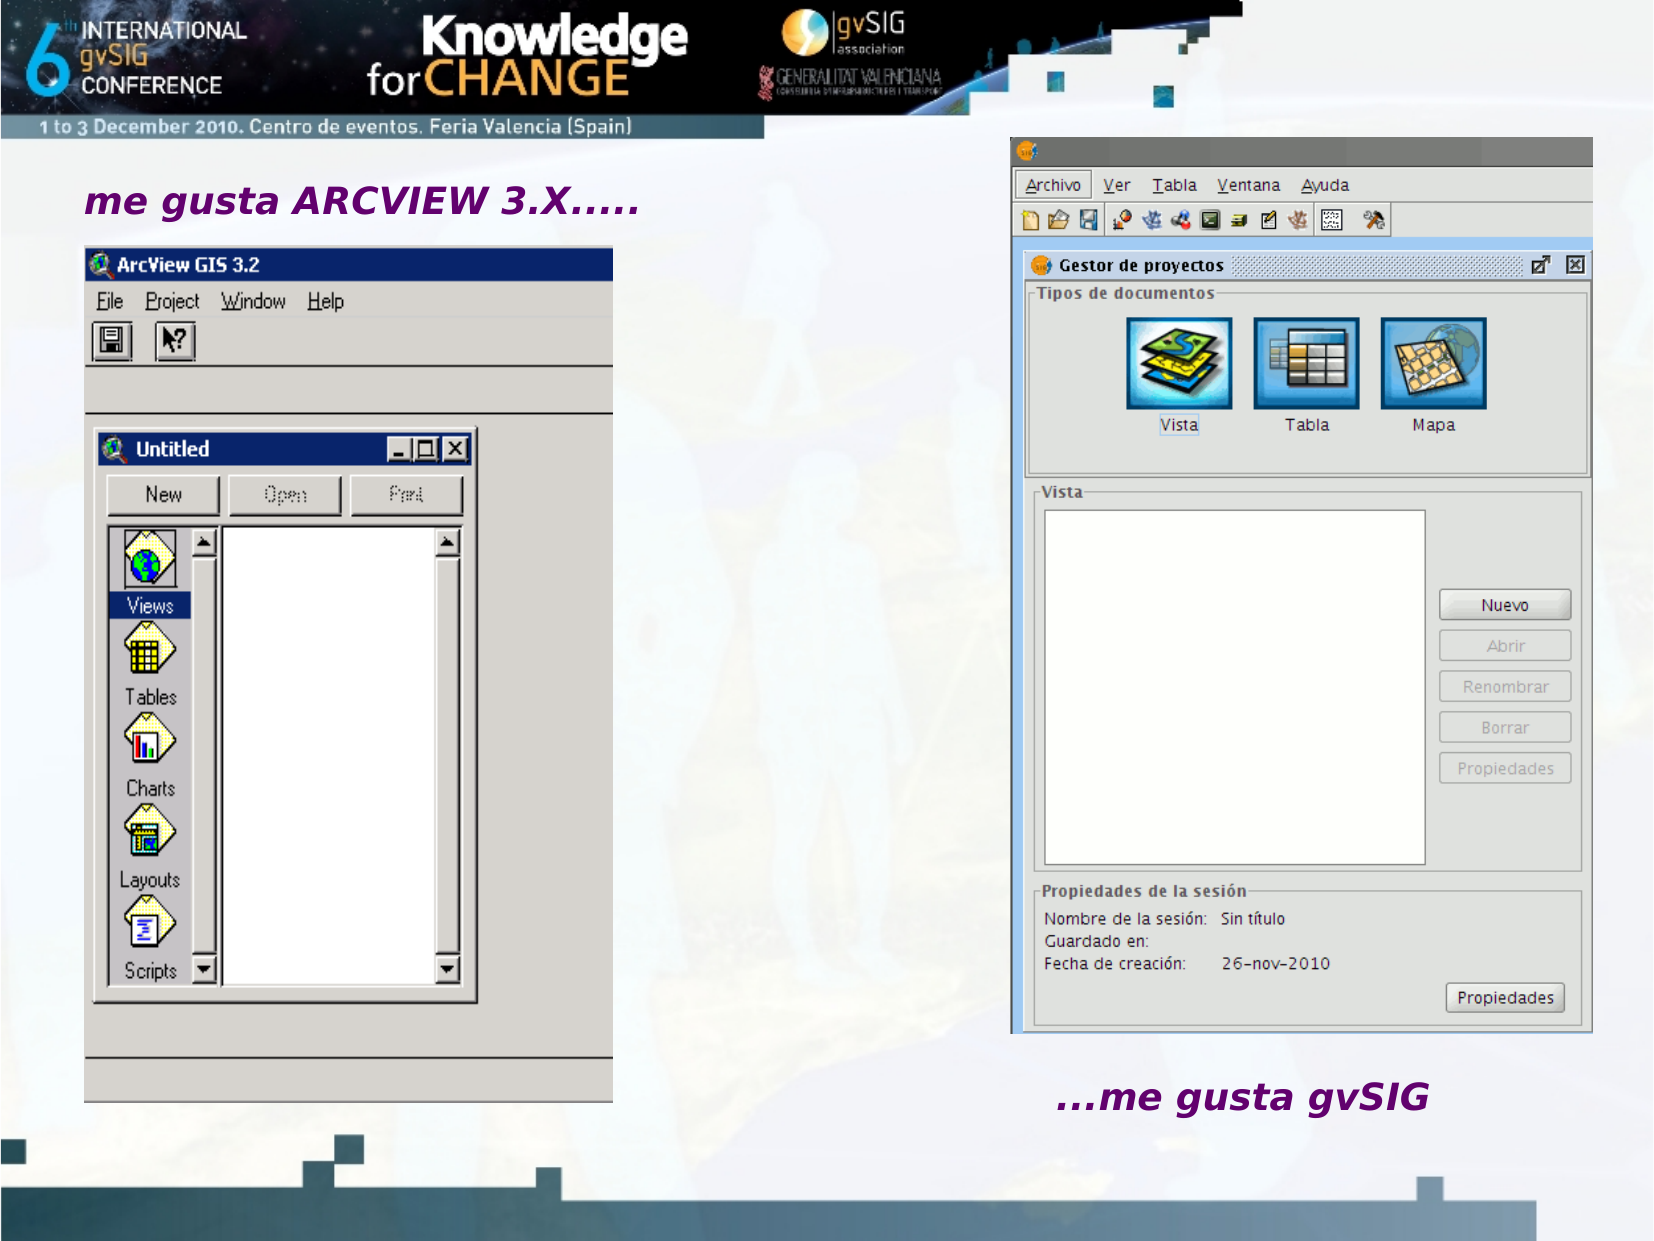

me gusta ARCVIEW 3.X.....
...me gusta gvSIG